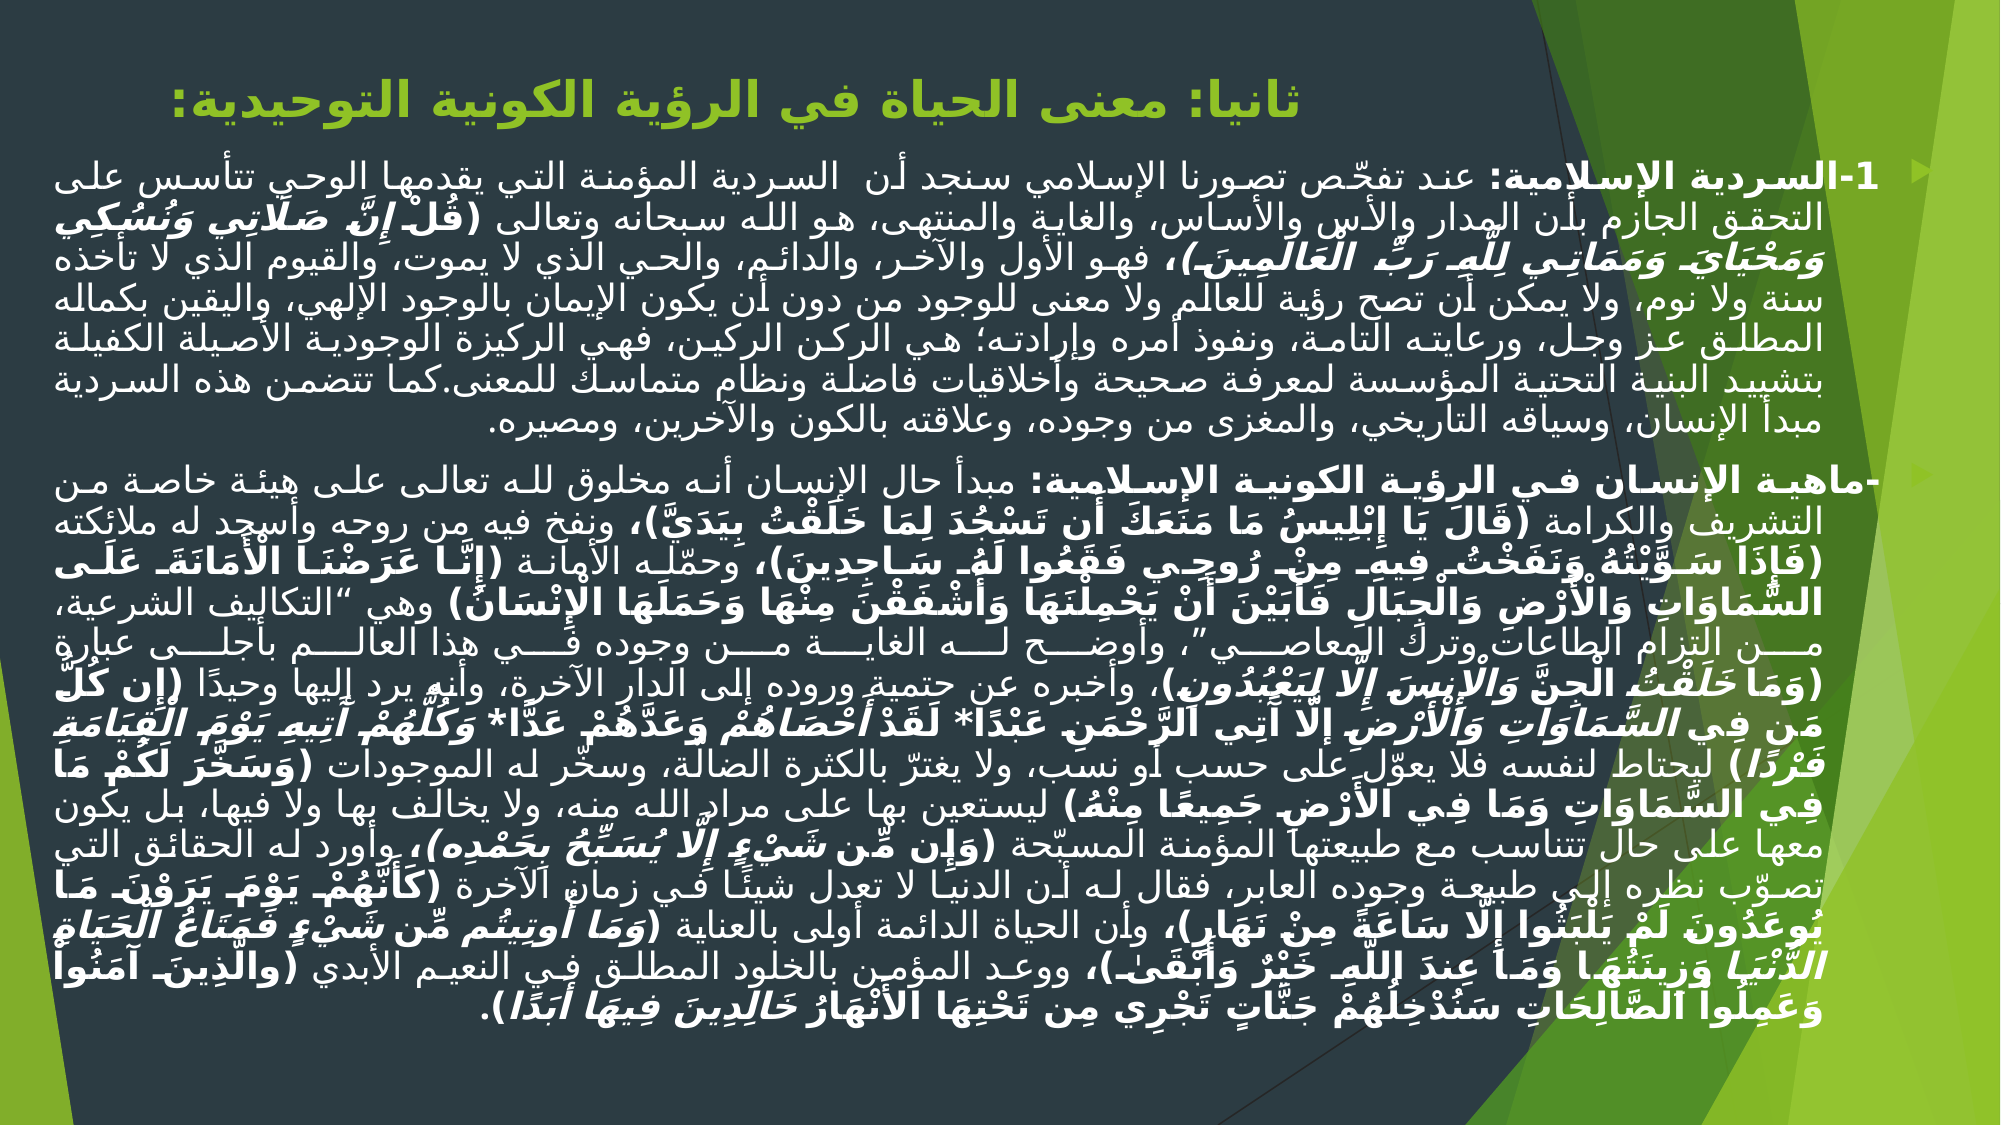

# ثانيا: معنى الحياة في الرؤية الكونية التوحيدية:
1-السردية الإسلامية: عند تفحّص تصورنا الإسلامي سنجد أن  السردية المؤمنة التي يقدمها الوحي تتأسس على التحقق الجازم بأن المدار والأس والأساس، والغاية والمنتهى، هو الله سبحانه وتعالى (قُلْ إِنَّ صَلَاتِي وَنُسُكِي وَمَحْيَايَ وَمَمَاتِي لِلَّهِ رَبِّ الْعَالَمِينَ)، فهو الأول والآخر، والدائم، والحي الذي لا يموت، والقيوم الذي لا تأخذه سنة ولا نوم، ولا يمكن أن تصح رؤية للعالم ولا معنى للوجود من دون أن يكون الإيمان بالوجود الإلهي، واليقين بكماله المطلق عز وجل، ورعايته التامة، ونفوذ أمره وإرادته؛ هي الركن الركين، فهي الركيزة الوجودية الأصيلة الكفيلة بتشييد البنية التحتية المؤسسة لمعرفة صحيحة وأخلاقيات فاضلة ونظام متماسك للمعنى.كما تتضمن هذه السردية مبدأ الإنسان، وسياقه التاريخي، والمغزى من وجوده، وعلاقته بالكون والآخرين، ومصيره.
-ماهية الإنسان في الرؤية الكونية الإسلامية: مبدأ حال الإنسان أنه مخلوق لله تعالى على هيئة خاصة من التشريف والكرامة (قَالَ يَا إِبْلِيسُ مَا مَنَعَكَ أَن تَسْجُدَ لِمَا خَلَقْتُ بِيَدَيَّ)، ونفخ فيه من روحه وأسجد له ملائكته (فَإِذَا سَوَّيْتُهُ وَنَفَخْتُ فِيهِ مِنْ رُوحِي فَقَعُوا لَهُ سَاجِدِينَ)، وحمّله الأمانة (إِنَّا عَرَضْنَا الْأَمَانَةَ عَلَى السَّمَاوَاتِ وَالْأَرْضِ وَالْجِبَالِ فَأَبَيْنَ أَنْ يَحْمِلْنَهَا وَأَشْفَقْنَ مِنْهَا وَحَمَلَهَا الْإِنْسَانُ) وهي “التكاليف الشرعية، من التزام الطاعات وترك المعاصي”، وأوضح له الغاية من وجوده في هذا العالم بأجلى عبارة (وَمَا خَلَقْتُ الْجِنَّ وَالْإِنسَ إِلَّا لِيَعْبُدُونِ)، وأخبره عن حتمية وروده إلى الدار الآخرة، وأنه يرد إليها وحيدًا (إِن كُلُّ مَن فِي السَّمَاوَاتِ وَالْأَرْضِ إلَّا آَتِي الرَّحْمَنِ عَبْدًا* لَقَدْ أَحْصَاهُمْ وَعَدَّهُمْ عَدًّا* وَكُلُّهُمْ آَتِيهِ يَوْمَ الْقِيَامَةِ فَرْدًا) ليحتاط لنفسه فلا يعوّل على حسب أو نسب، ولا يغترّ بالكثرة الضالّة، وسخّر له الموجودات (وَسَخَّرَ لَكُمْ مَا فِي السَّمَاوَاتِ وَمَا فِي الأَرْضِ جَمِيعًا مِنْهُ) ليستعين بها على مراد الله منه، ولا يخالف بها ولا فيها، بل يكون معها على حال تتناسب مع طبيعتها المؤمنة المسبّحة (وَإِن مِّن شَيْءٍ إِلَّا يُسَبِّحُ بِحَمْدِه)، وأورد له الحقائق التي تصوّب نظره إلى طبيعة وجوده العابر، فقال له أن الدنيا لا تعدل شيئًا في زمان الآخرة (كَأَنَّهُمْ يَوْمَ يَرَوْنَ مَا يُوعَدُونَ لَمْ يَلْبَثُوا إِلَّا سَاعَةً مِنْ نَهَارٍ)، وأن الحياة الدائمة أولى بالعناية (وَمَا أُوتِيتُم مِّن شَيْءٍ فَمَتَاعُ الْحَيَاةِ الدُّنْيَا وَزِينَتُهَا وَمَا عِندَ اللَّهِ خَيْرٌ وَأَبْقَىٰ)، ووعد المؤمن بالخلود المطلق في النعيم الأبدي (والَّذِينَ آمَنُواْ وَعَمِلُواْ الصَّالِحَاتِ سَنُدْخِلُهُمْ جَنَّاتٍ تَجْرِي مِن تَحْتِهَا الأَنْهَارُ خَالِدِينَ فِيهَا أَبَدًا).